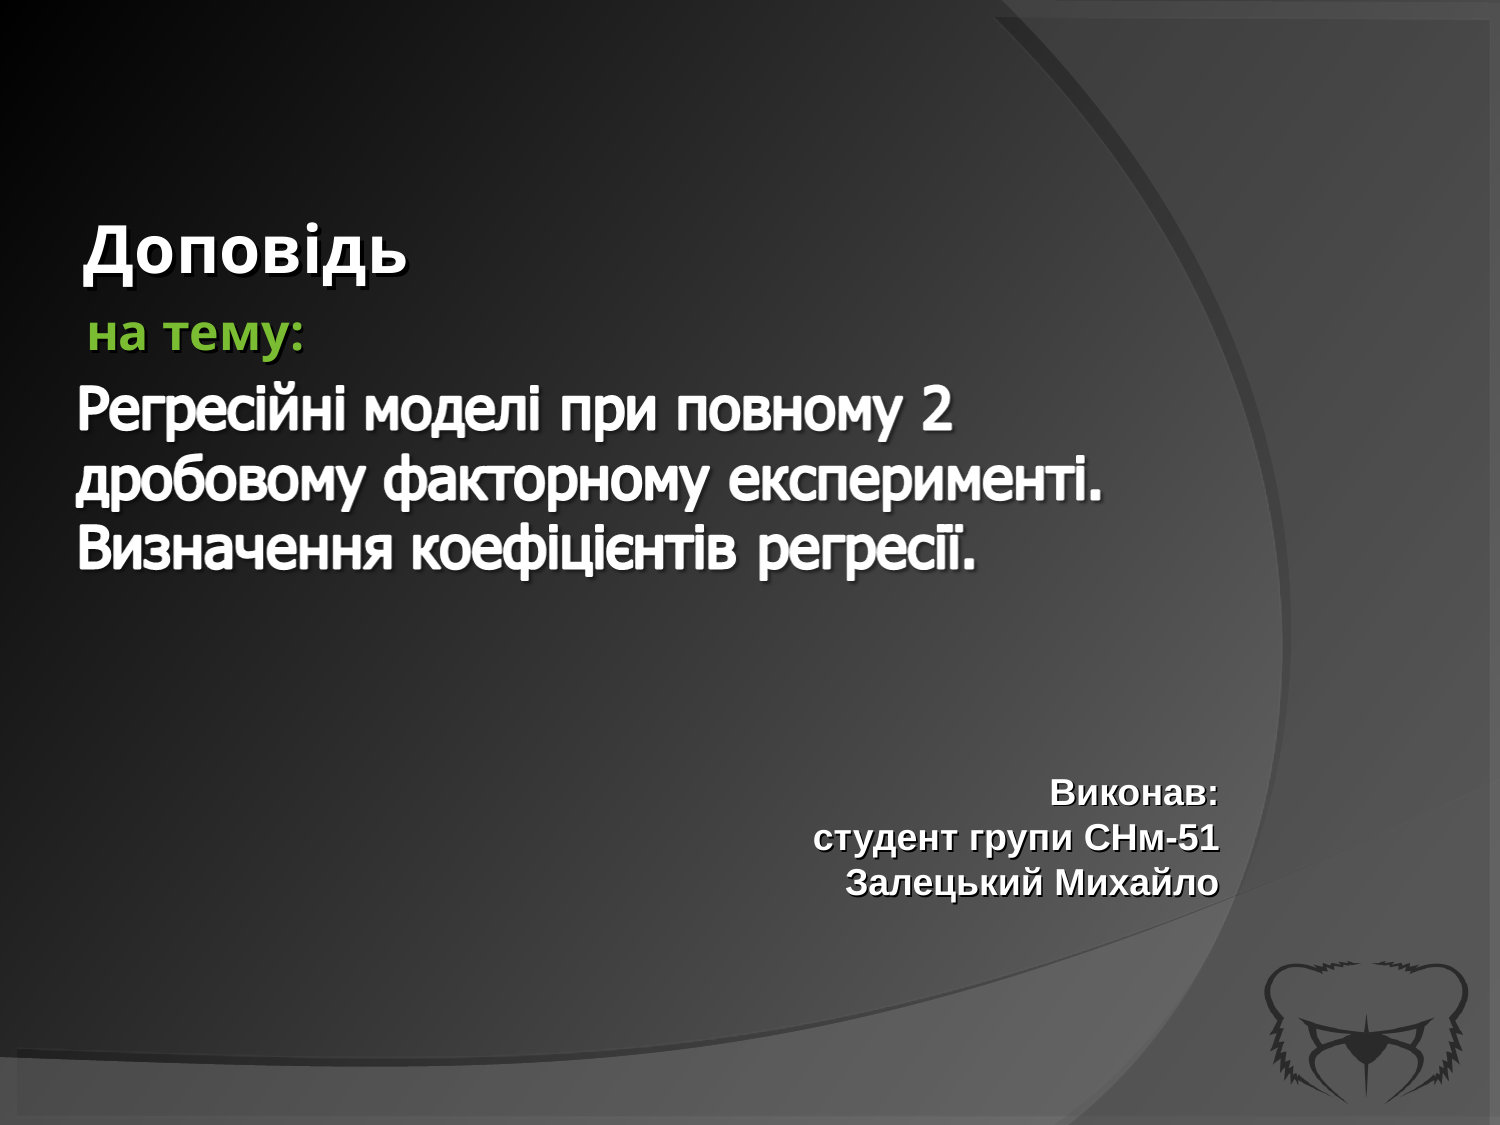

Доповідь
на тему:
Виконав:
студент групи СНм-51
Залецький Михайло